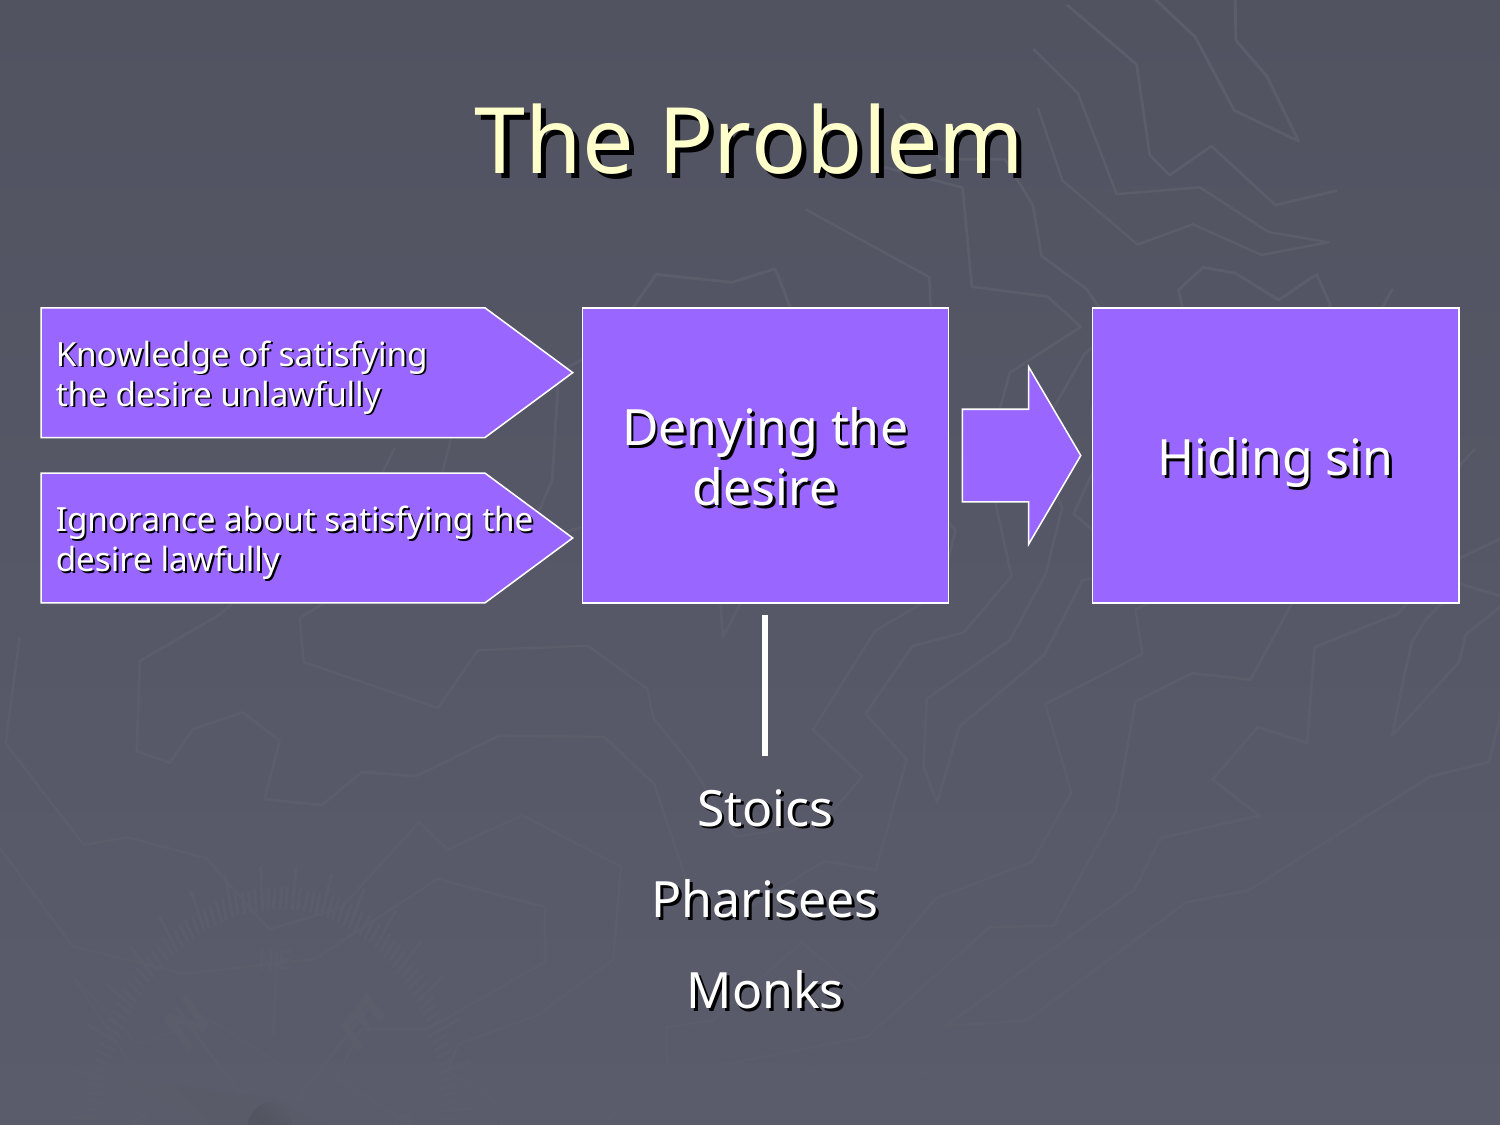

# The Problem
Knowledge of satisfying
the desire unlawfully
Denying the desire
Hiding sin
Ignorance about satisfying the desire lawfully
Stoics
Pharisees
Monks